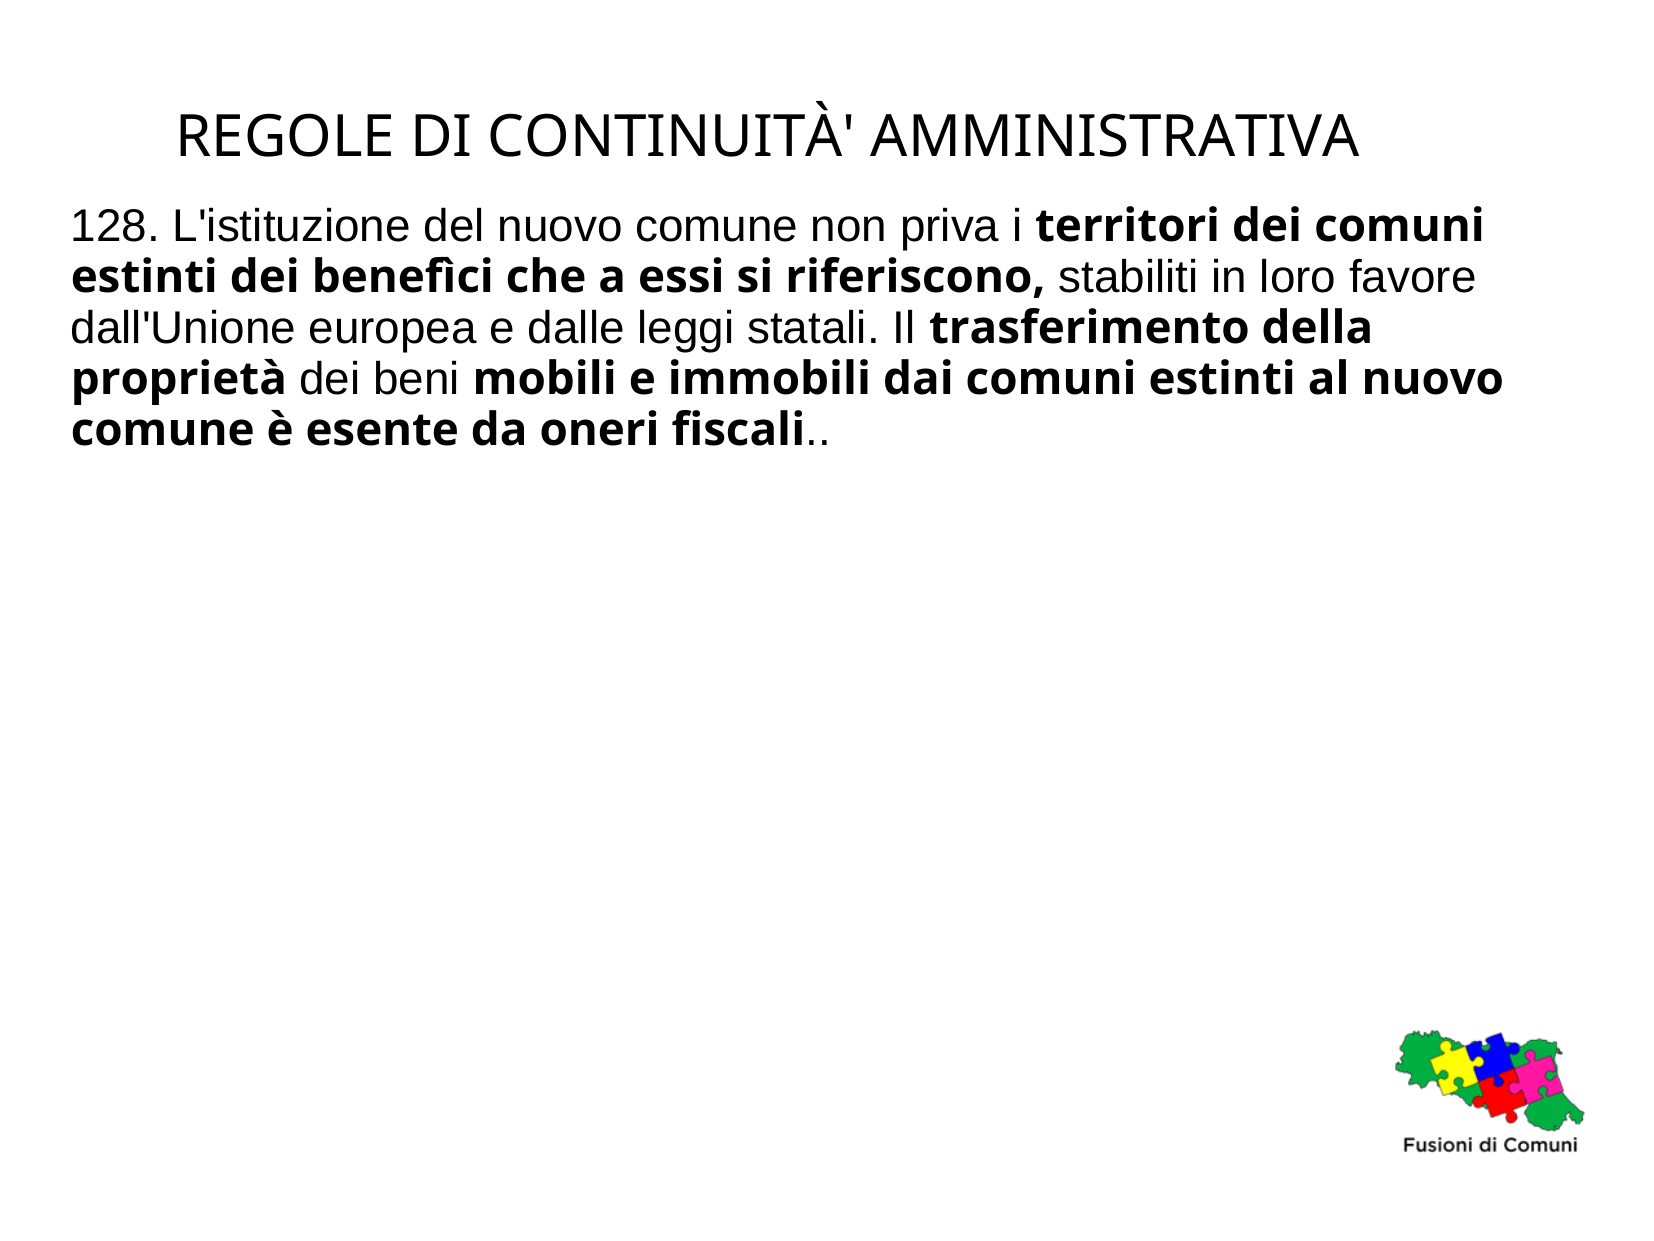

# REGOLE DI CONTINUITÀ' AMMINISTRATIVA
128. L'istituzione del nuovo comune non priva i territori dei comuni estinti dei benefìci che a essi si riferiscono, stabiliti in loro favore dall'Unione europea e dalle leggi statali. Il trasferimento della proprietà dei beni mobili e immobili dai comuni estinti al nuovo comune è esente da oneri fiscali..